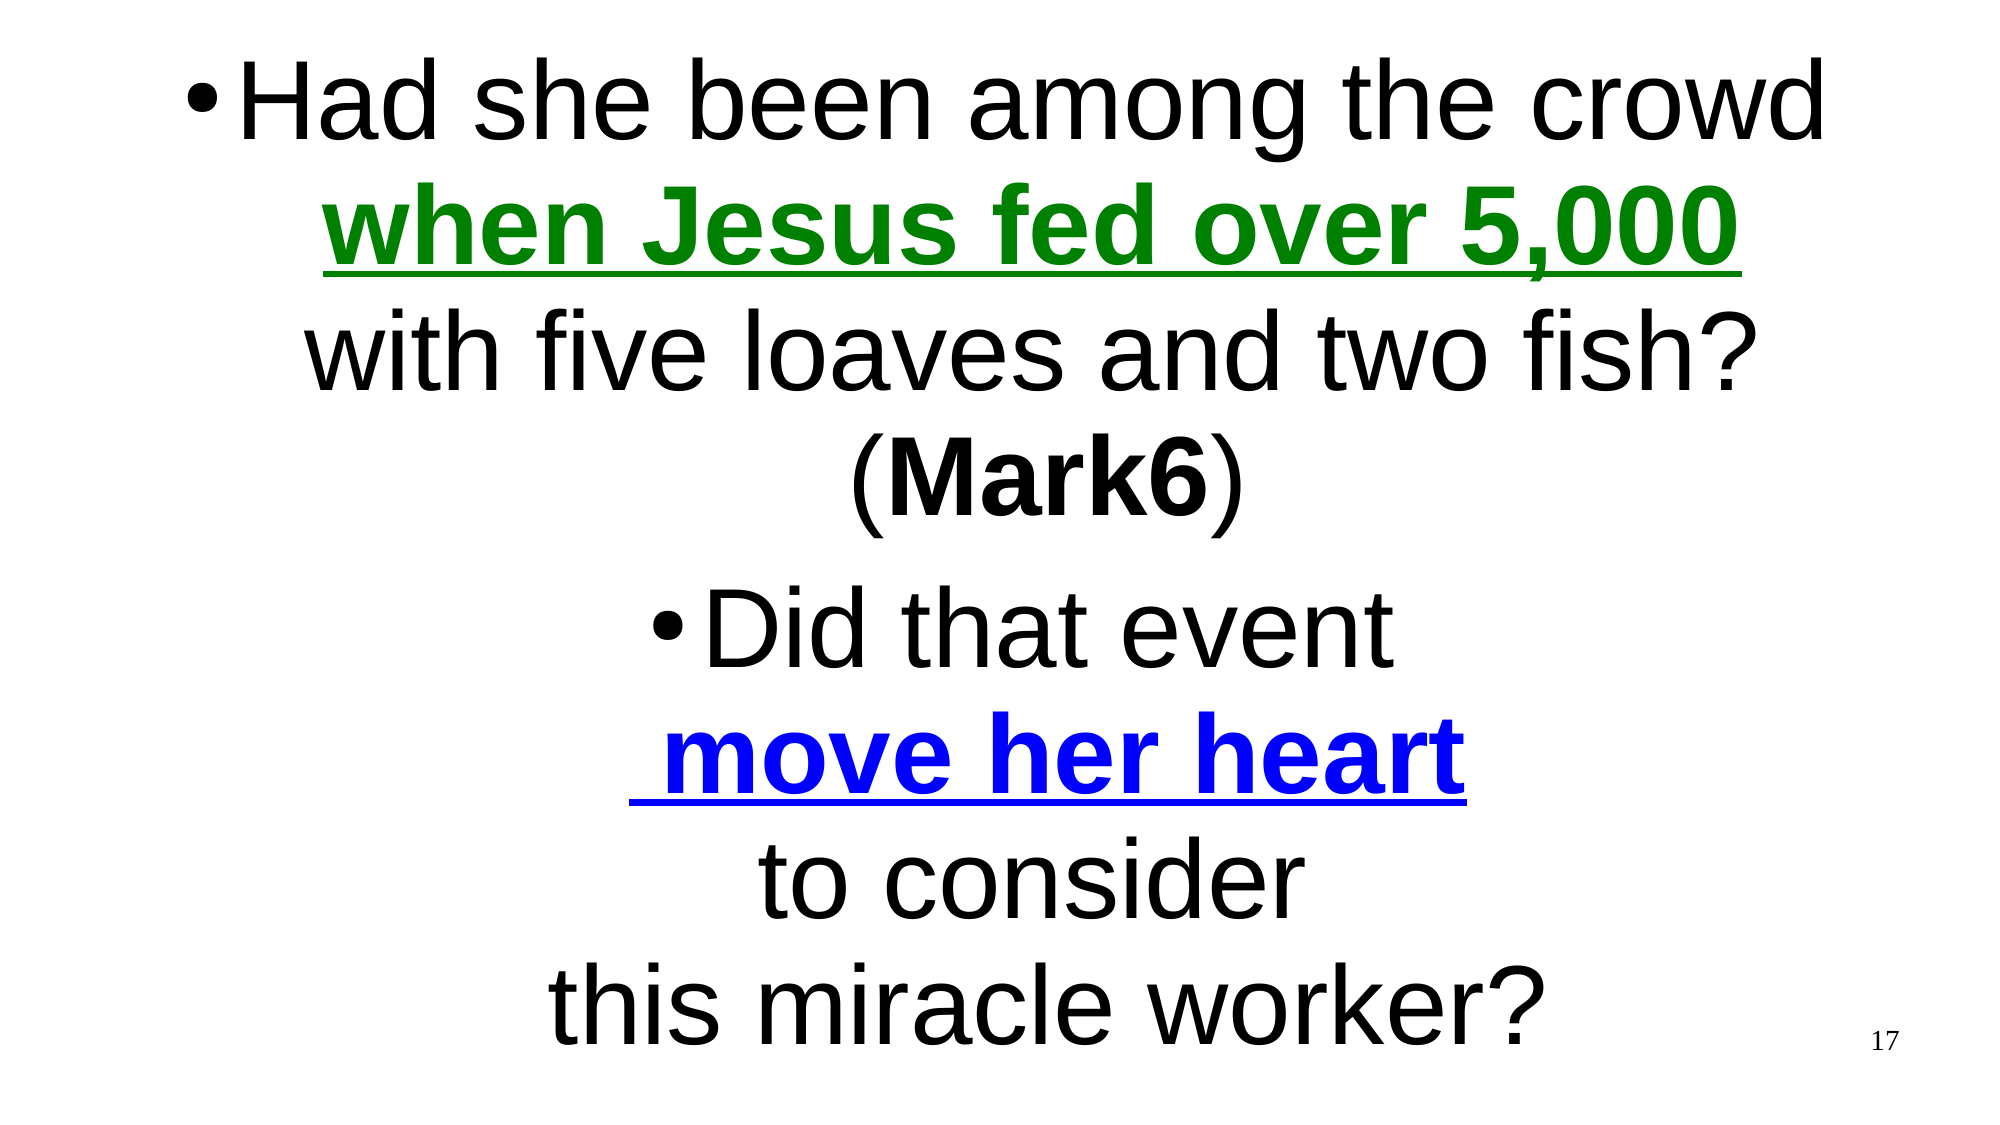

# Had she been among the crowd when Jesus fed over 5,000 with five loaves and two fish? (Mark6)
Did that event
 move her heart
to consider
this miracle worker?
17